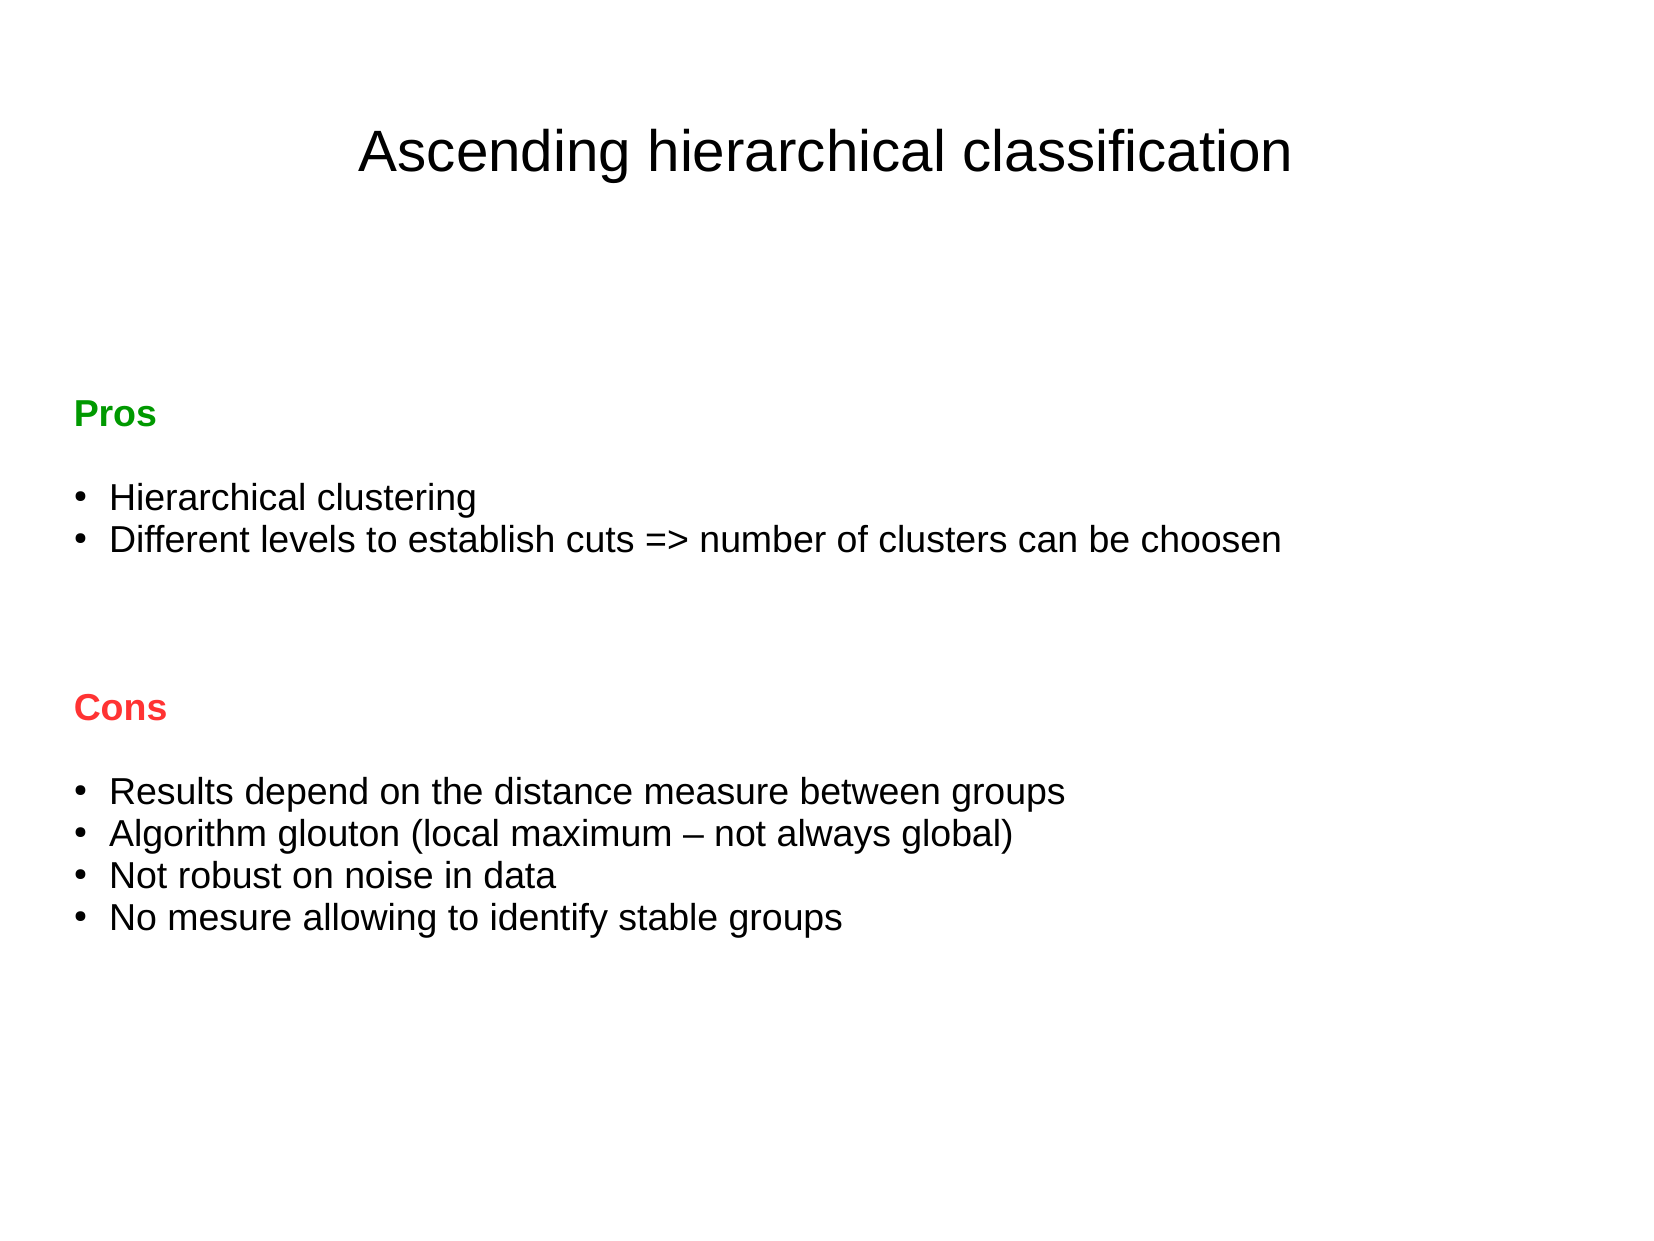

# Ascending hierarchical classification
Pros
Hierarchical clustering
Different levels to establish cuts => number of clusters can be choosen
Cons
Results depend on the distance measure between groups
Algorithm glouton (local maximum – not always global)
Not robust on noise in data
No mesure allowing to identify stable groups